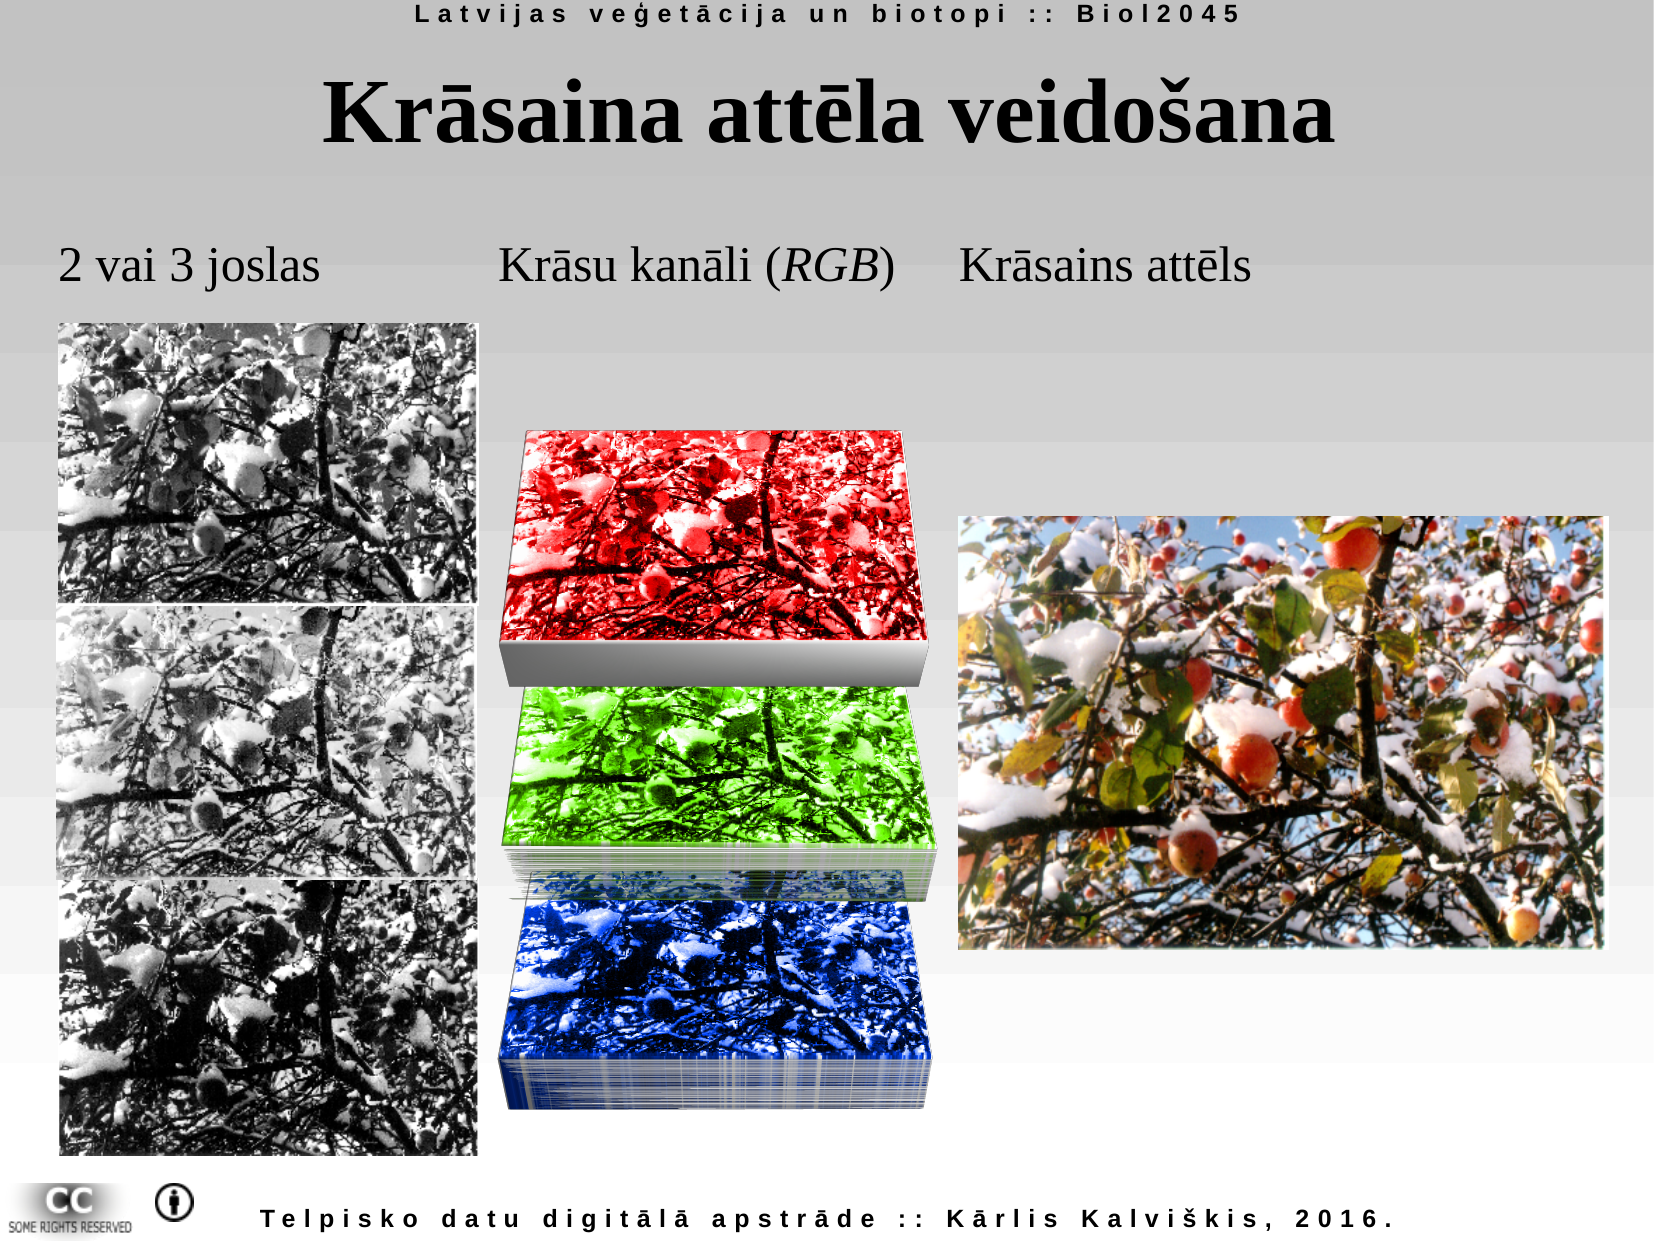

# Krāsaina attēla veidošana
2 vai 3 joslas
Krāsu kanāli (RGB)
Krāsains attēls